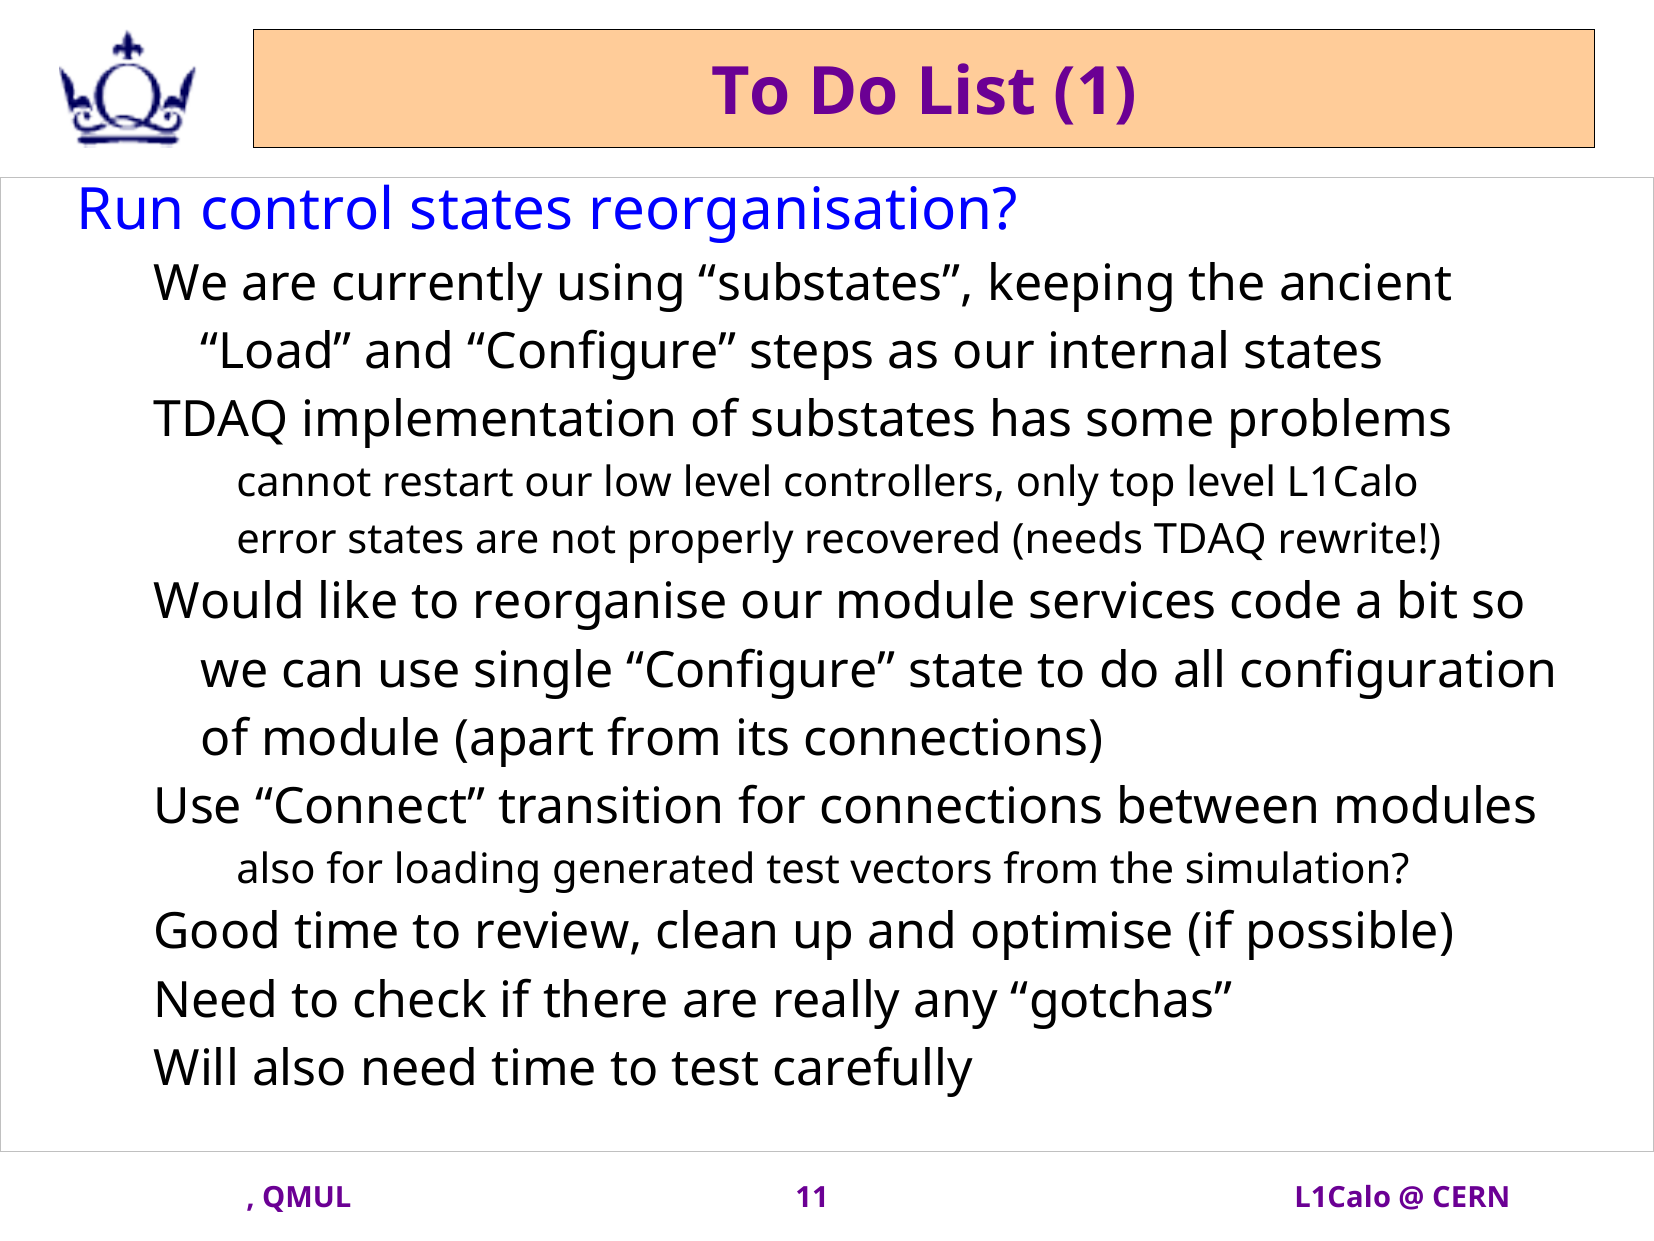

# To Do List (1)
Run control states reorganisation?
We are currently using “substates”, keeping the ancient “Load” and “Configure” steps as our internal states
TDAQ implementation of substates has some problems
cannot restart our low level controllers, only top level L1Calo
error states are not properly recovered (needs TDAQ rewrite!)
Would like to reorganise our module services code a bit so we can use single “Configure” state to do all configuration of module (apart from its connections)
Use “Connect” transition for connections between modules
also for loading generated test vectors from the simulation?
Good time to review, clean up and optimise (if possible)
Need to check if there are really any “gotchas”
Will also need time to test carefully